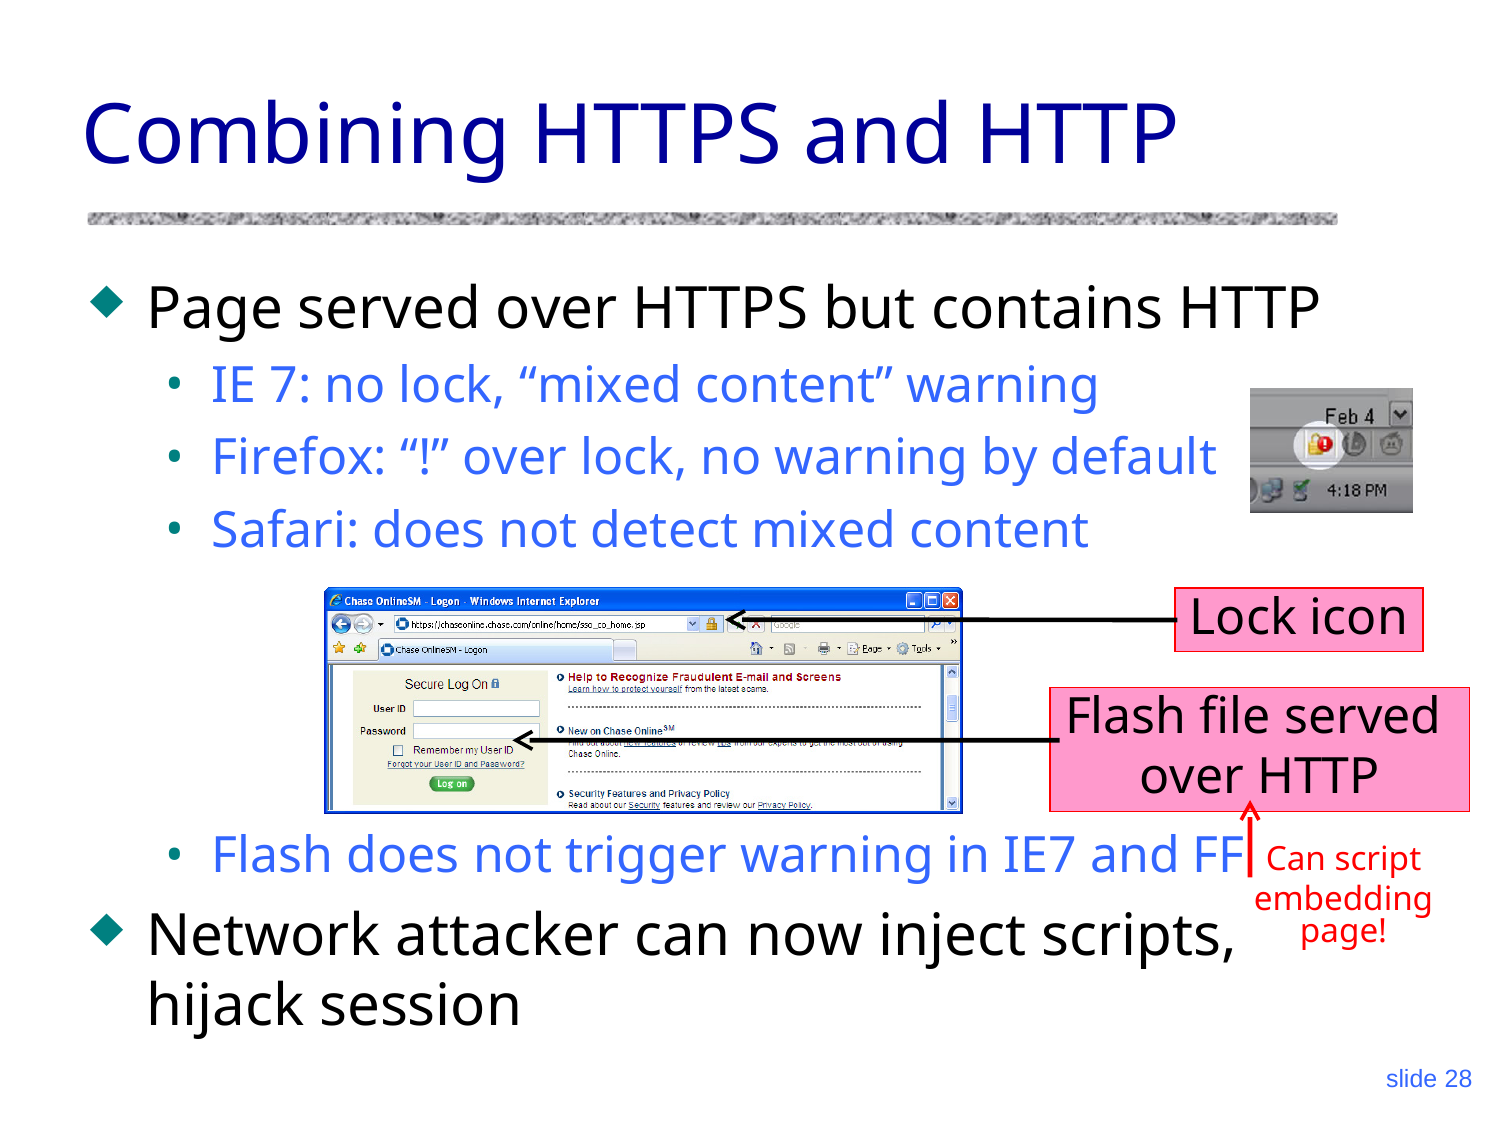

# Combining HTTPS and HTTP
Page served over HTTPS but contains HTTP
IE 7: no lock, “mixed content” warning
Firefox: “!” over lock, no warning by default
Safari: does not detect mixed content
Flash does not trigger warning in IE7 and FF
Network attacker can now inject scripts, hijack session
Lock icon
Flash file served
over HTTP
Can script
embedding page!
slide